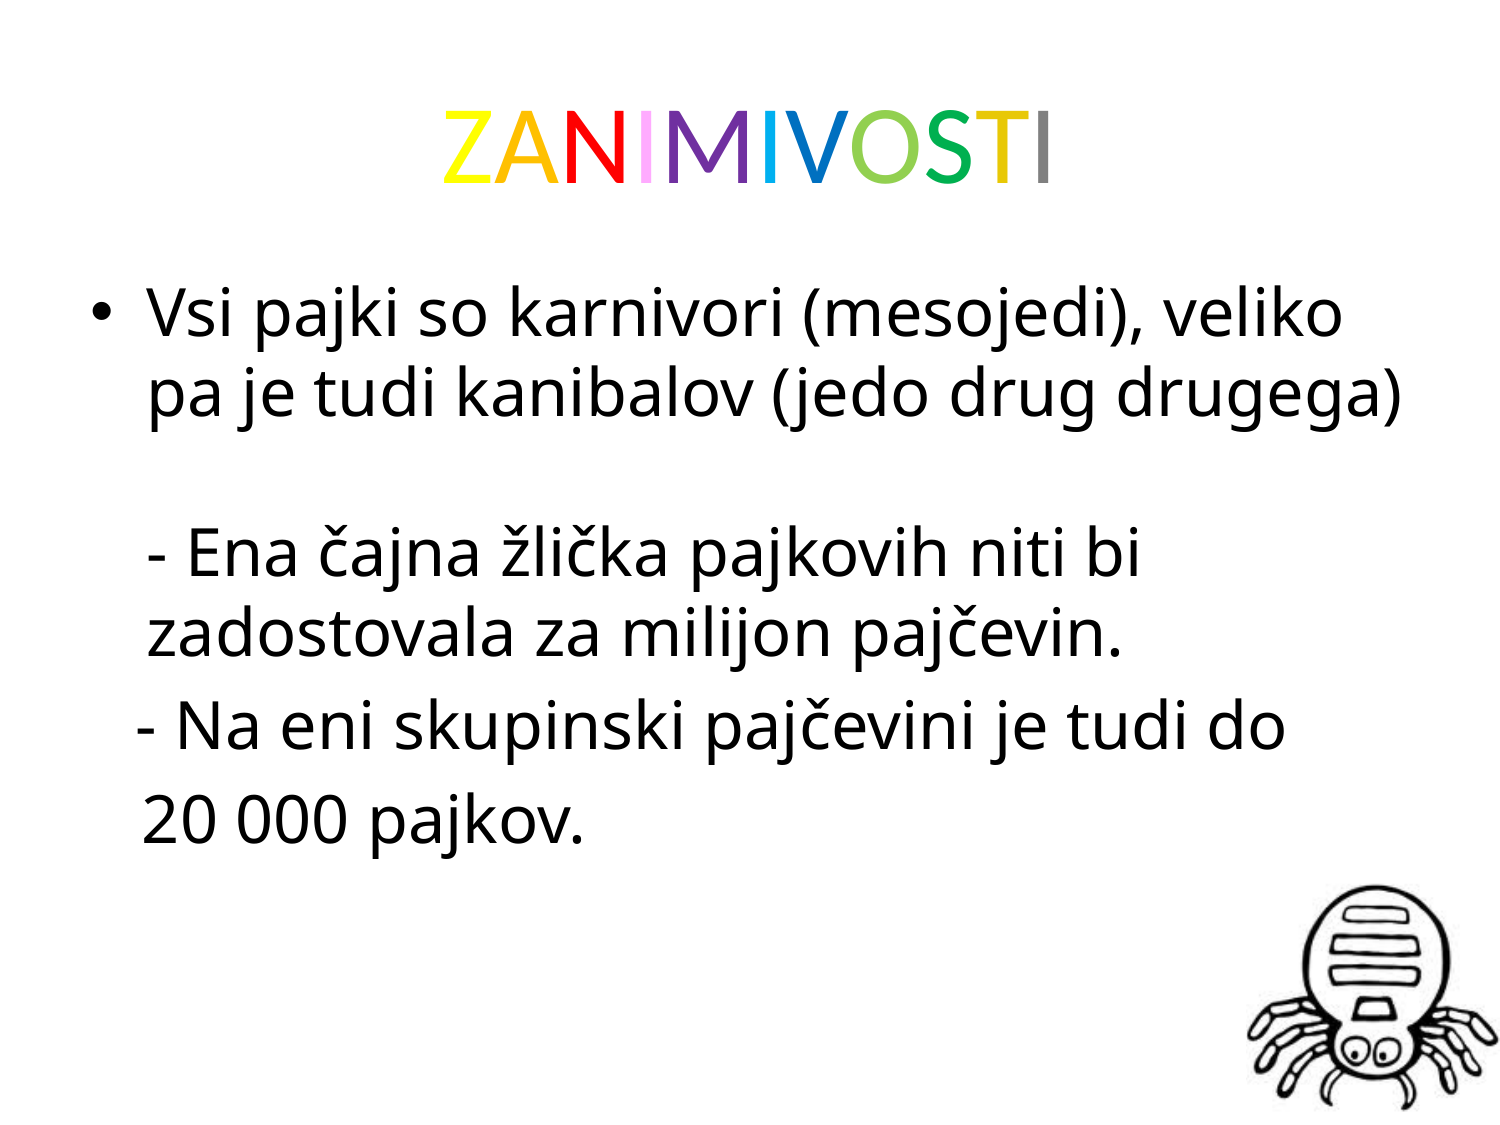

# ZANIMIVOSTI
Vsi pajki so karnivori (mesojedi), veliko pa je tudi kanibalov (jedo drug drugega)
- Ena čajna žlička pajkovih niti bi zadostovala za milijon pajčevin.
 - Na eni skupinski pajčevini je tudi do
 20 000 pajkov.